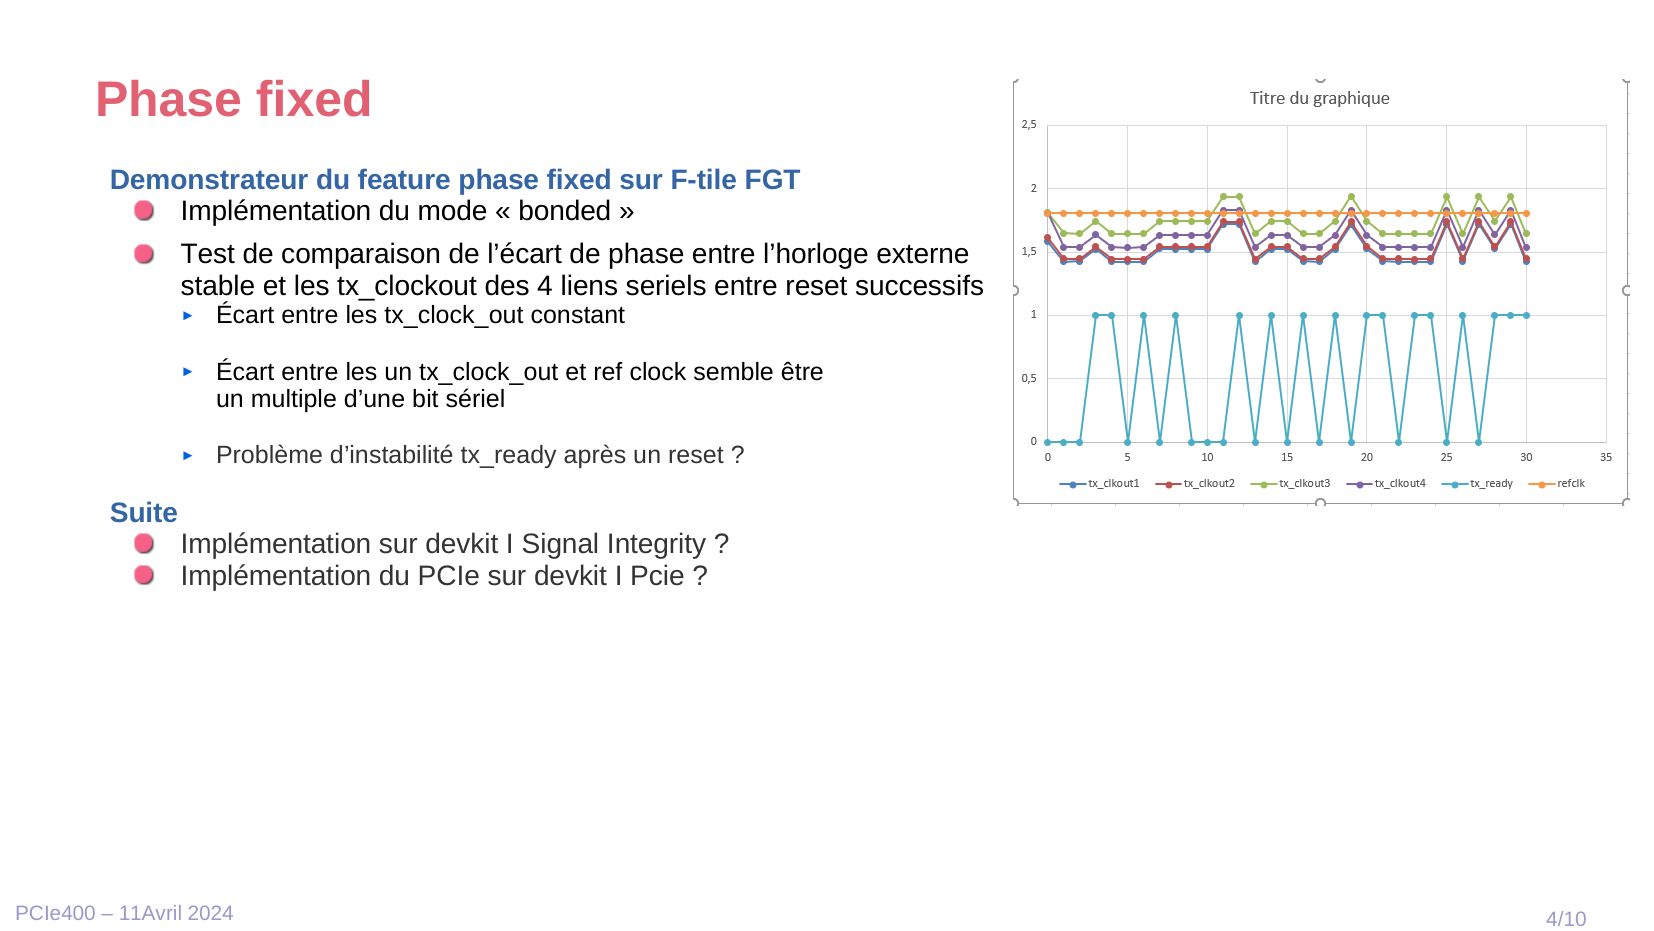

# Phase fixed
Demonstrateur du feature phase fixed sur F-tile FGT
Implémentation du mode « bonded »
Test de comparaison de l’écart de phase entre l’horloge externe
stable et les tx_clockout des 4 liens seriels entre reset successifs
Écart entre les tx_clock_out constant
Écart entre les un tx_clock_out et ref clock semble être
un multiple d’une bit sériel
Problème d’instabilité tx_ready après un reset ?
Suite
Implémentation sur devkit I Signal Integrity ?
Implémentation du PCIe sur devkit I Pcie ?